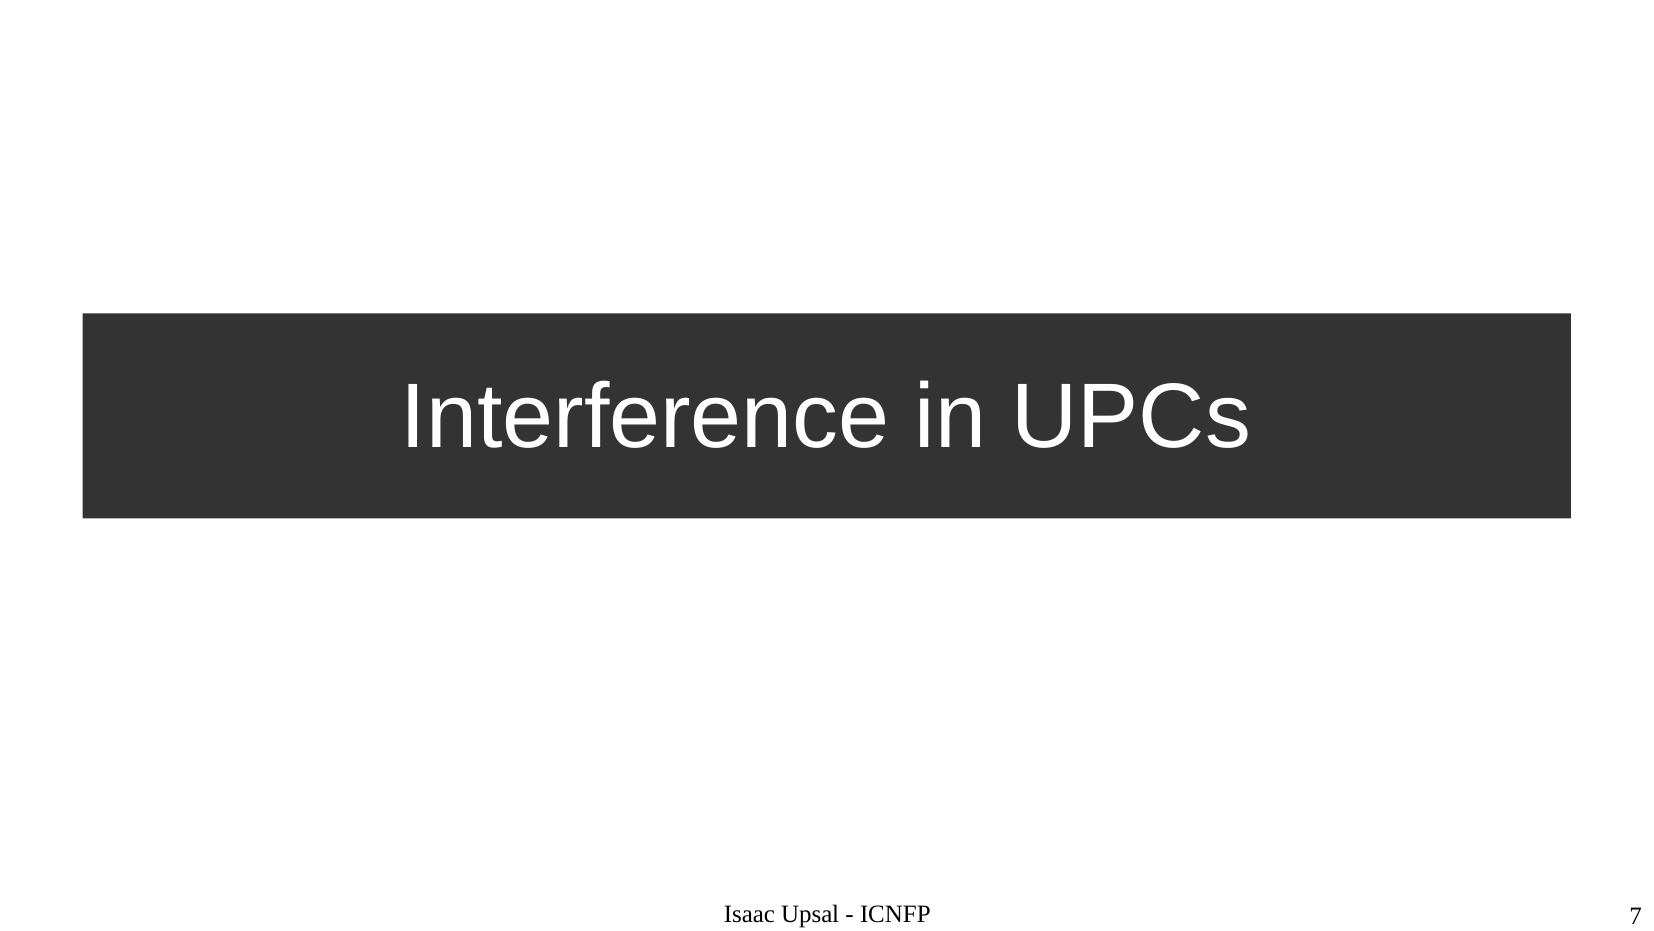

# Interference in UPCs
Isaac Upsal - ICNFP
7